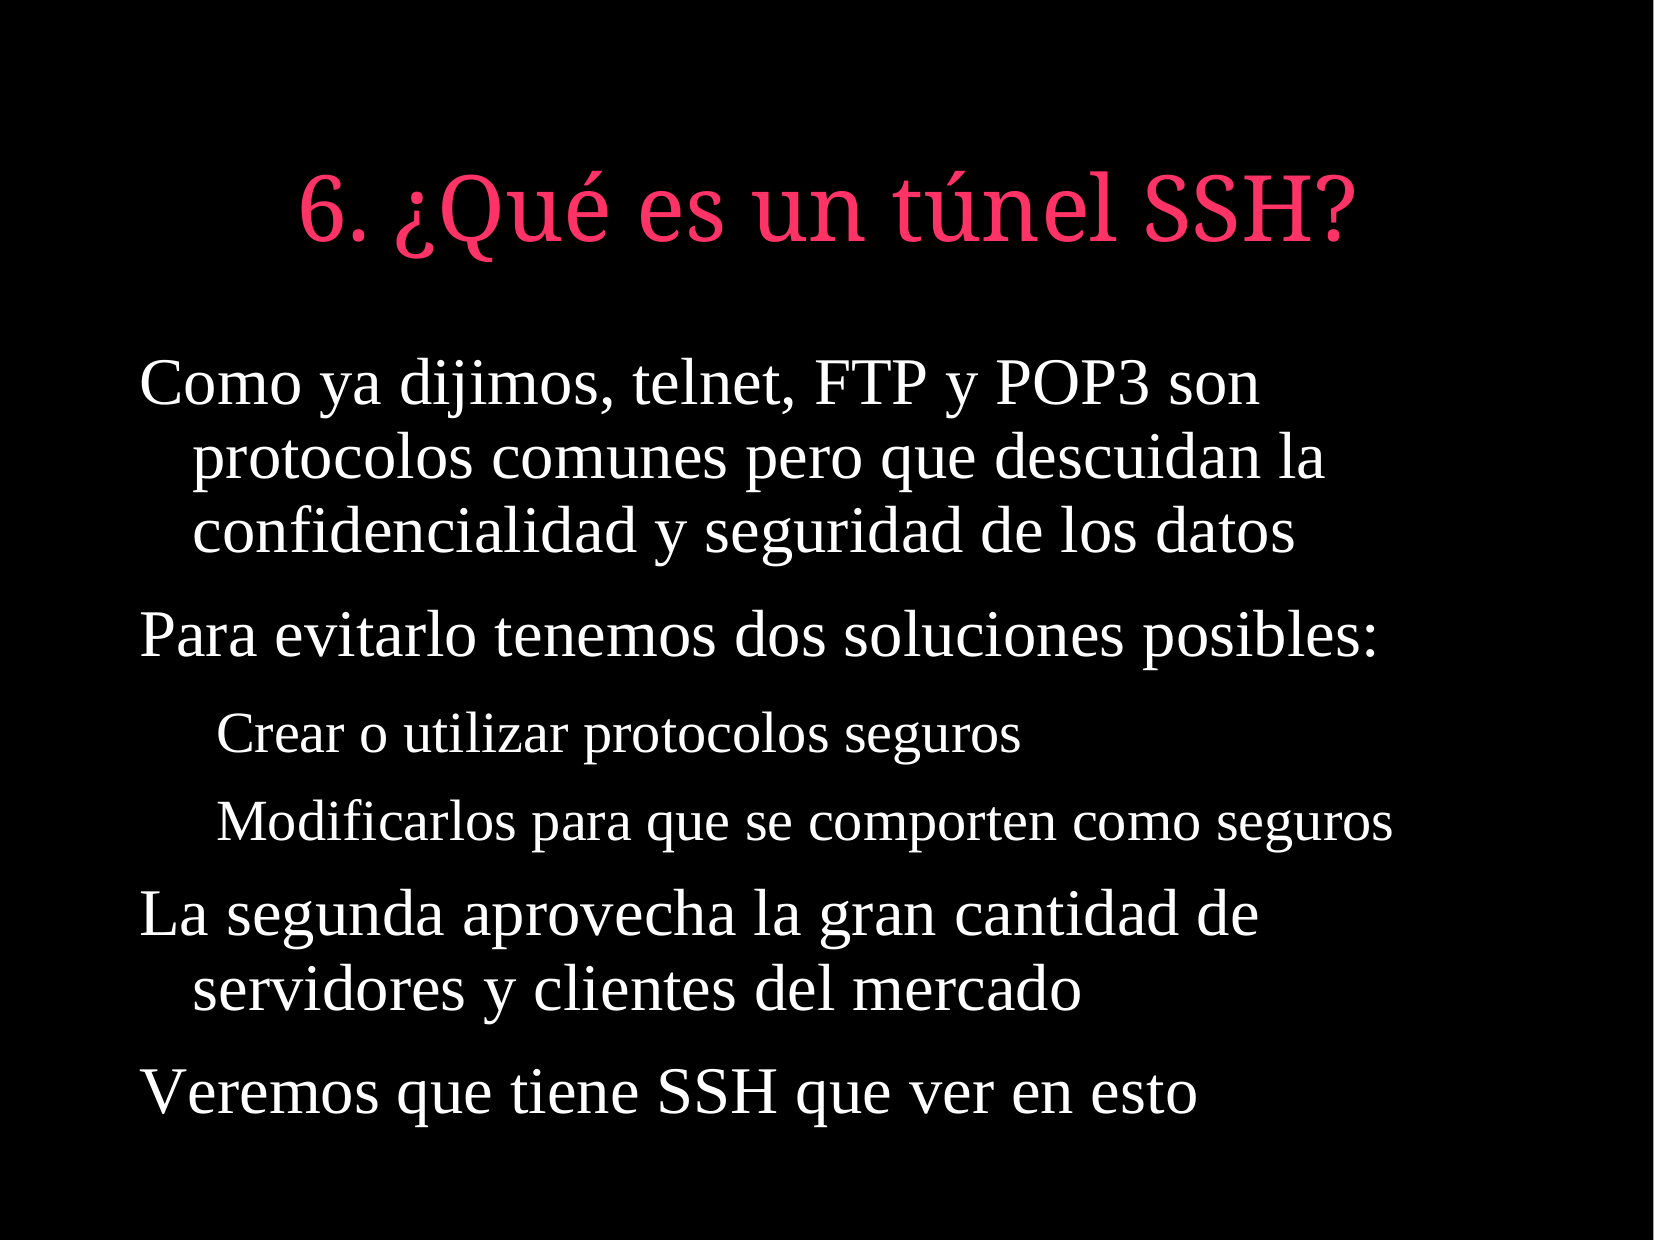

# 6. ¿Qué es un túnel SSH?
Como ya dijimos, telnet, FTP y POP3 son protocolos comunes pero que descuidan la confidencialidad y seguridad de los datos
Para evitarlo tenemos dos soluciones posibles:
Crear o utilizar protocolos seguros
Modificarlos para que se comporten como seguros
La segunda aprovecha la gran cantidad de servidores y clientes del mercado
Veremos que tiene SSH que ver en esto